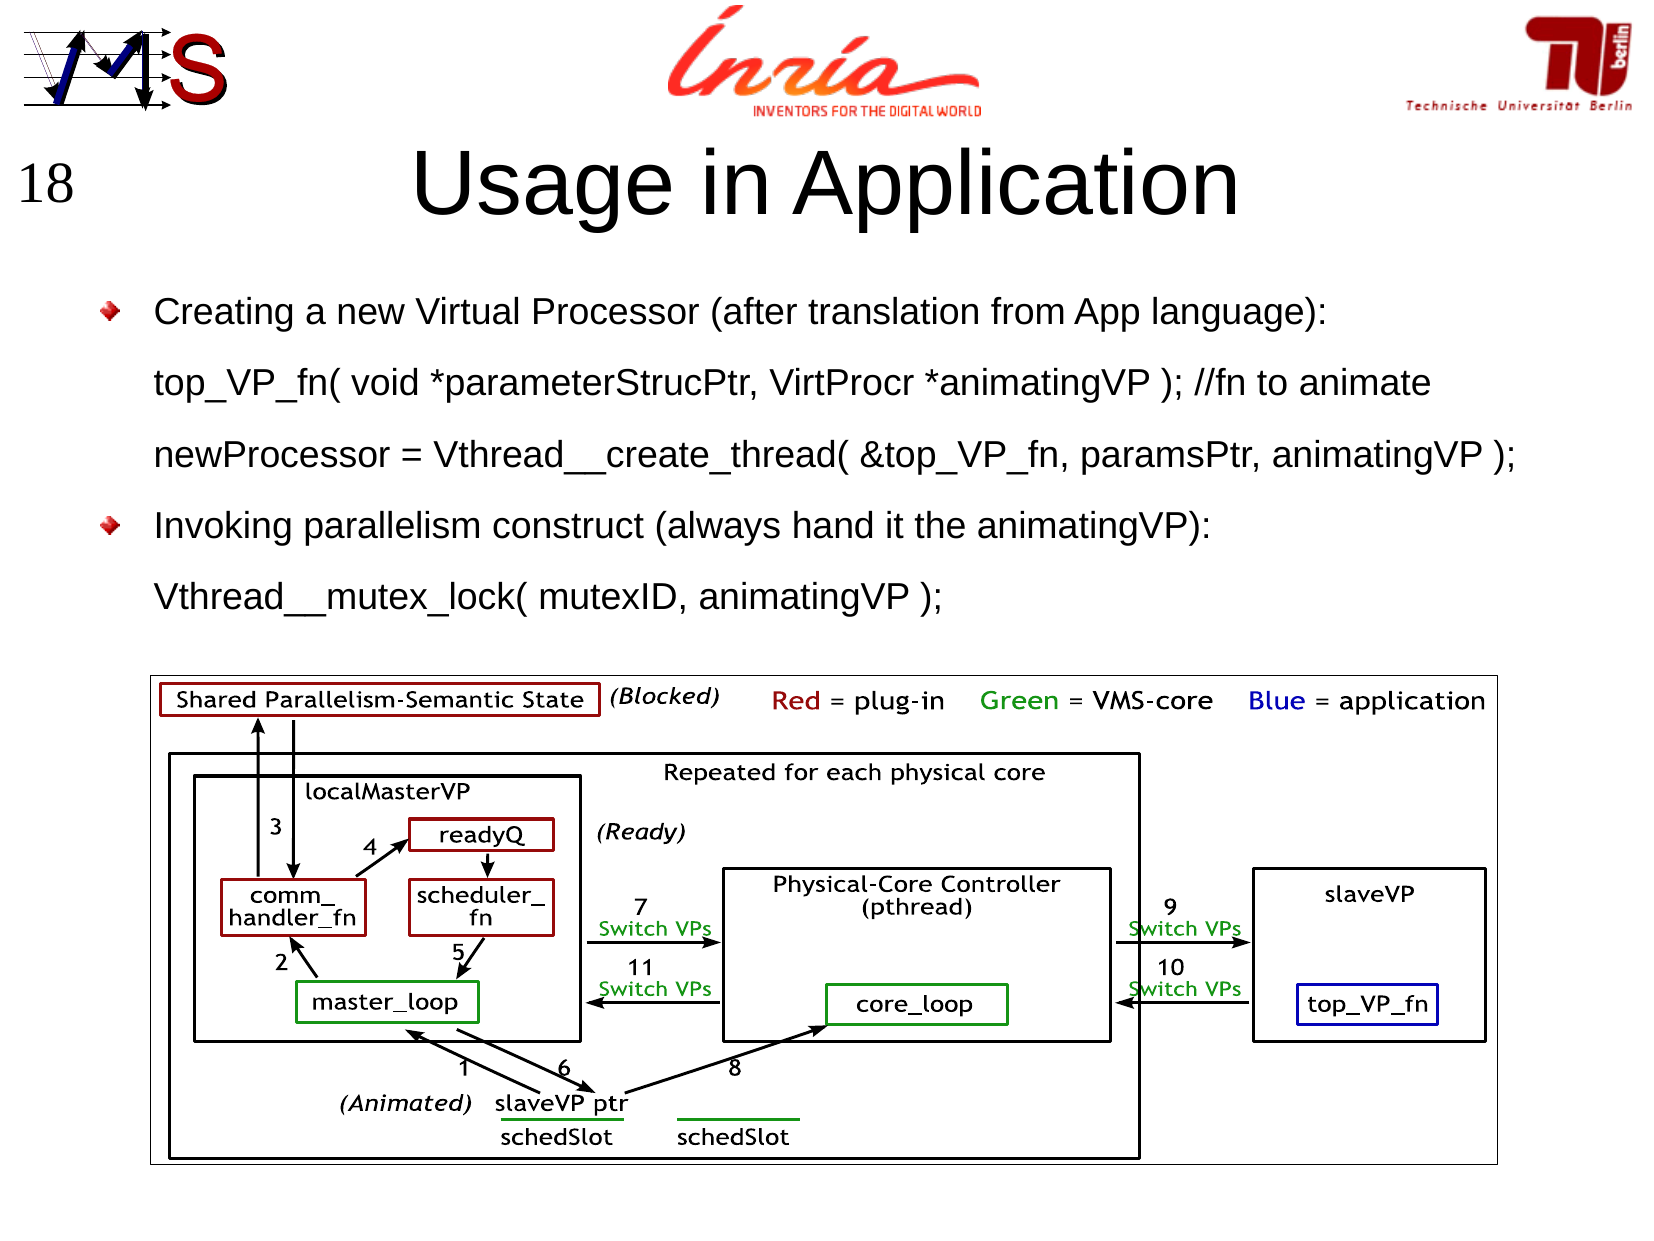

# Usage in Application
18
Creating a new Virtual Processor (after translation from App language):
top_VP_fn( void *parameterStrucPtr, VirtProcr *animatingVP ); //fn to animate
newProcessor = Vthread__create_thread( &top_VP_fn, paramsPtr, animatingVP );
Invoking parallelism construct (always hand it the animatingVP):
Vthread__mutex_lock( mutexID, animatingVP );